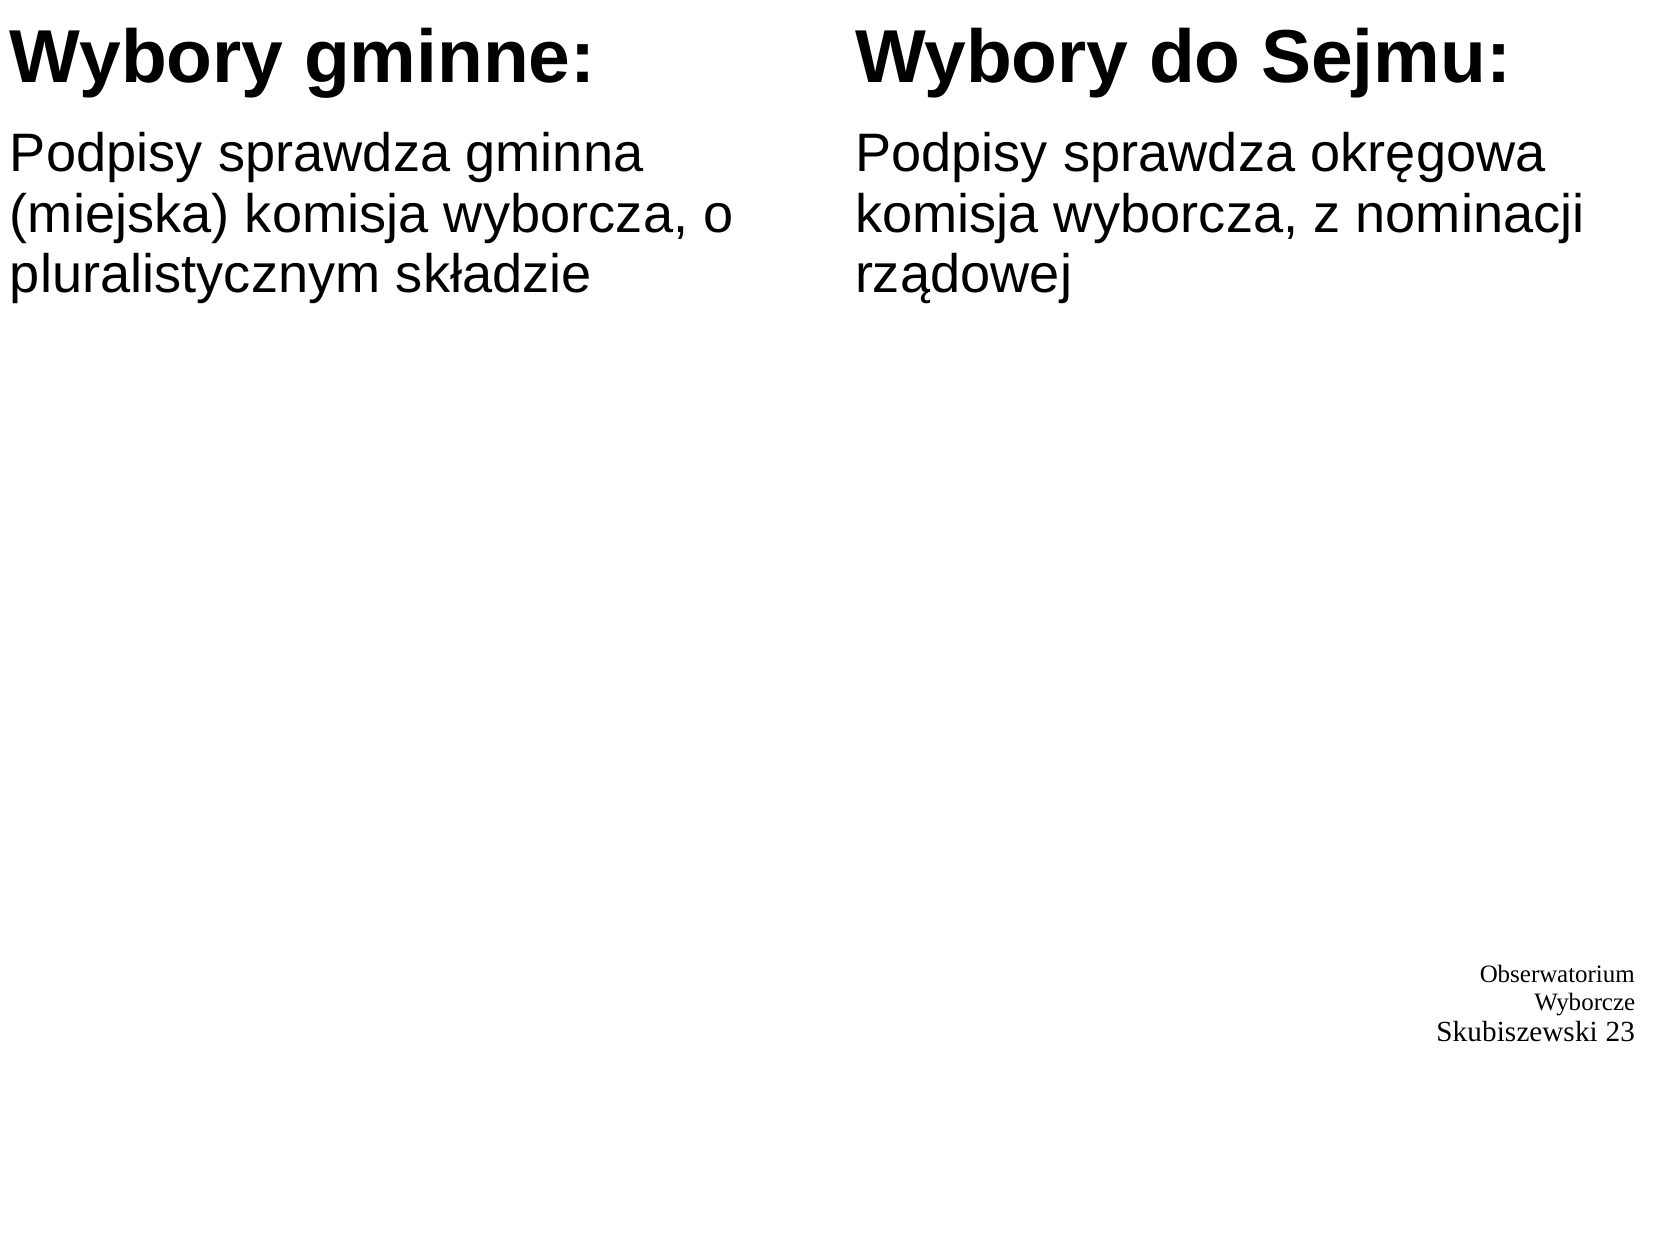

# Wybory gminne:
Podpisy sprawdza gminna (miejska) komisja wyborcza, o pluralistycznym składzie
Wybory do Sejmu:
Podpisy sprawdza okręgowa komisja wyborcza, z nominacji rządowej
23